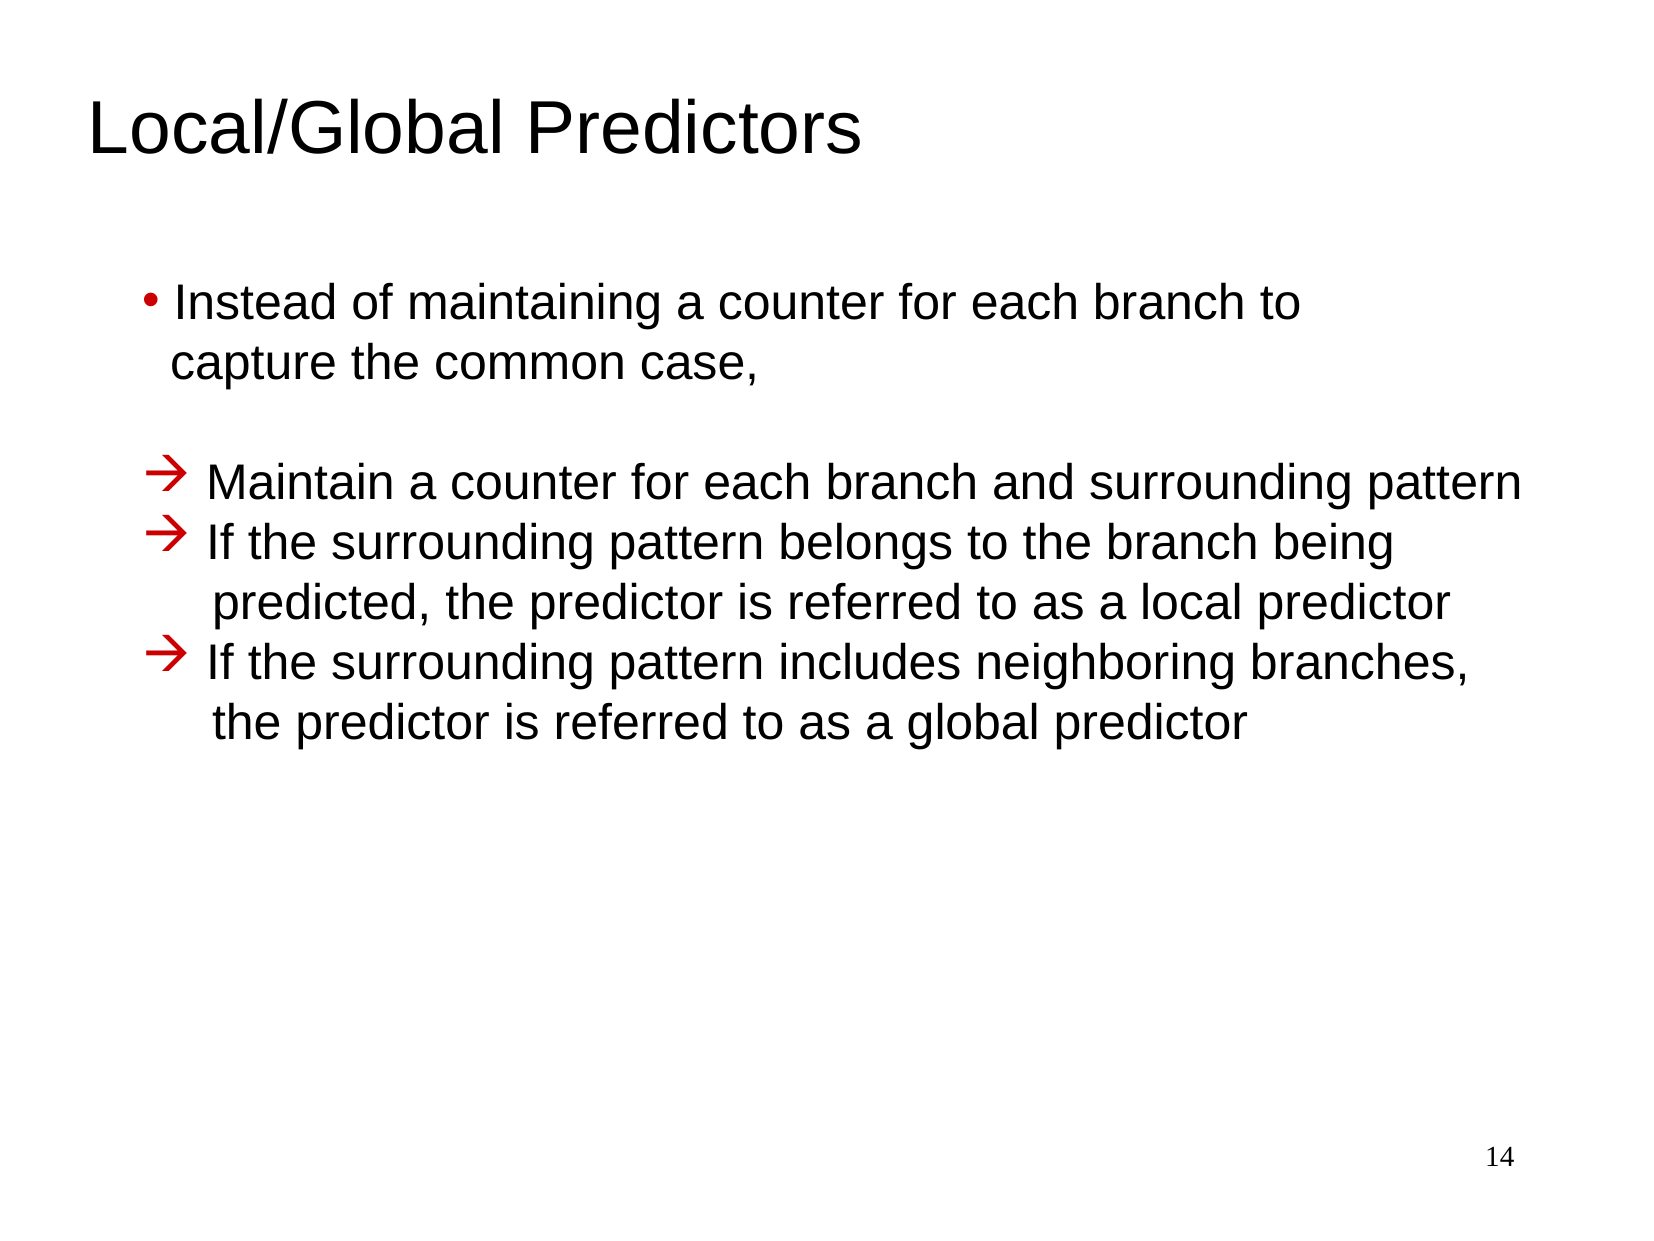

Local/Global Predictors
 Instead of maintaining a counter for each branch to
 capture the common case,
 Maintain a counter for each branch and surrounding pattern
 If the surrounding pattern belongs to the branch being
 predicted, the predictor is referred to as a local predictor
 If the surrounding pattern includes neighboring branches,
 the predictor is referred to as a global predictor